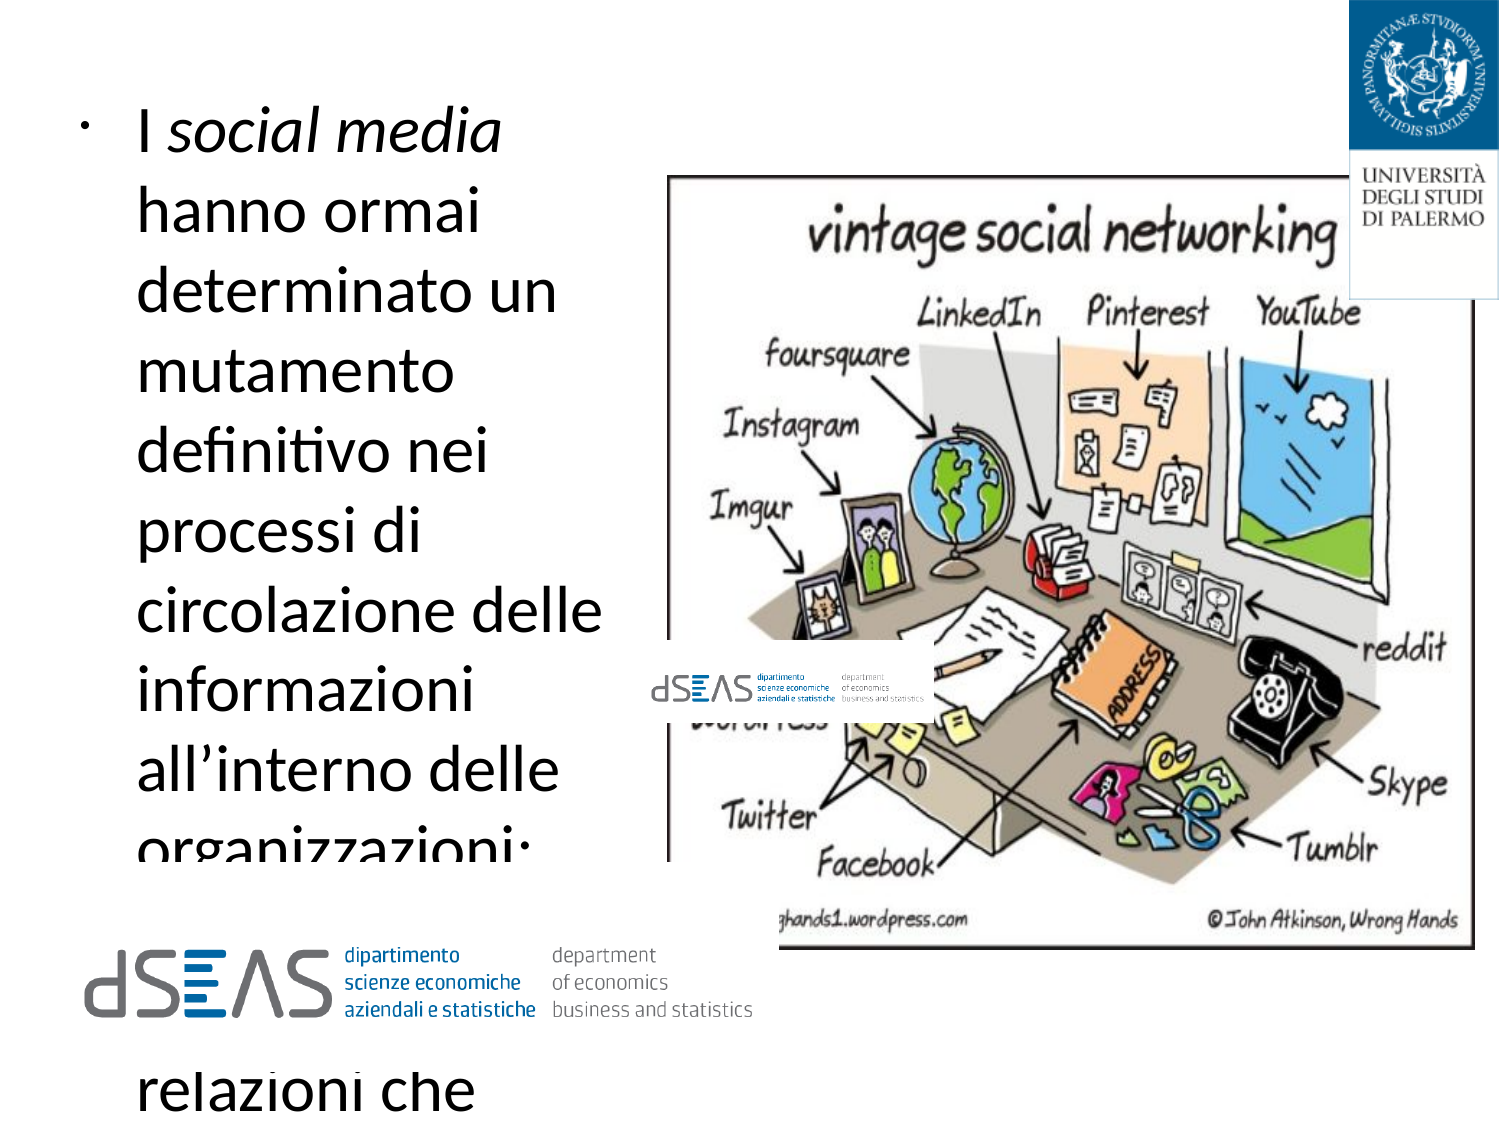

# I social media hanno ormai determinato un mutamento definitivo nei processi di circolazione delle informazioni all’interno delle organizzazioni; ma, soprattutto, nel sistema di relazioni che l’organizzazione struttura con l’ambiente esterno [Lo Verde, 2015]